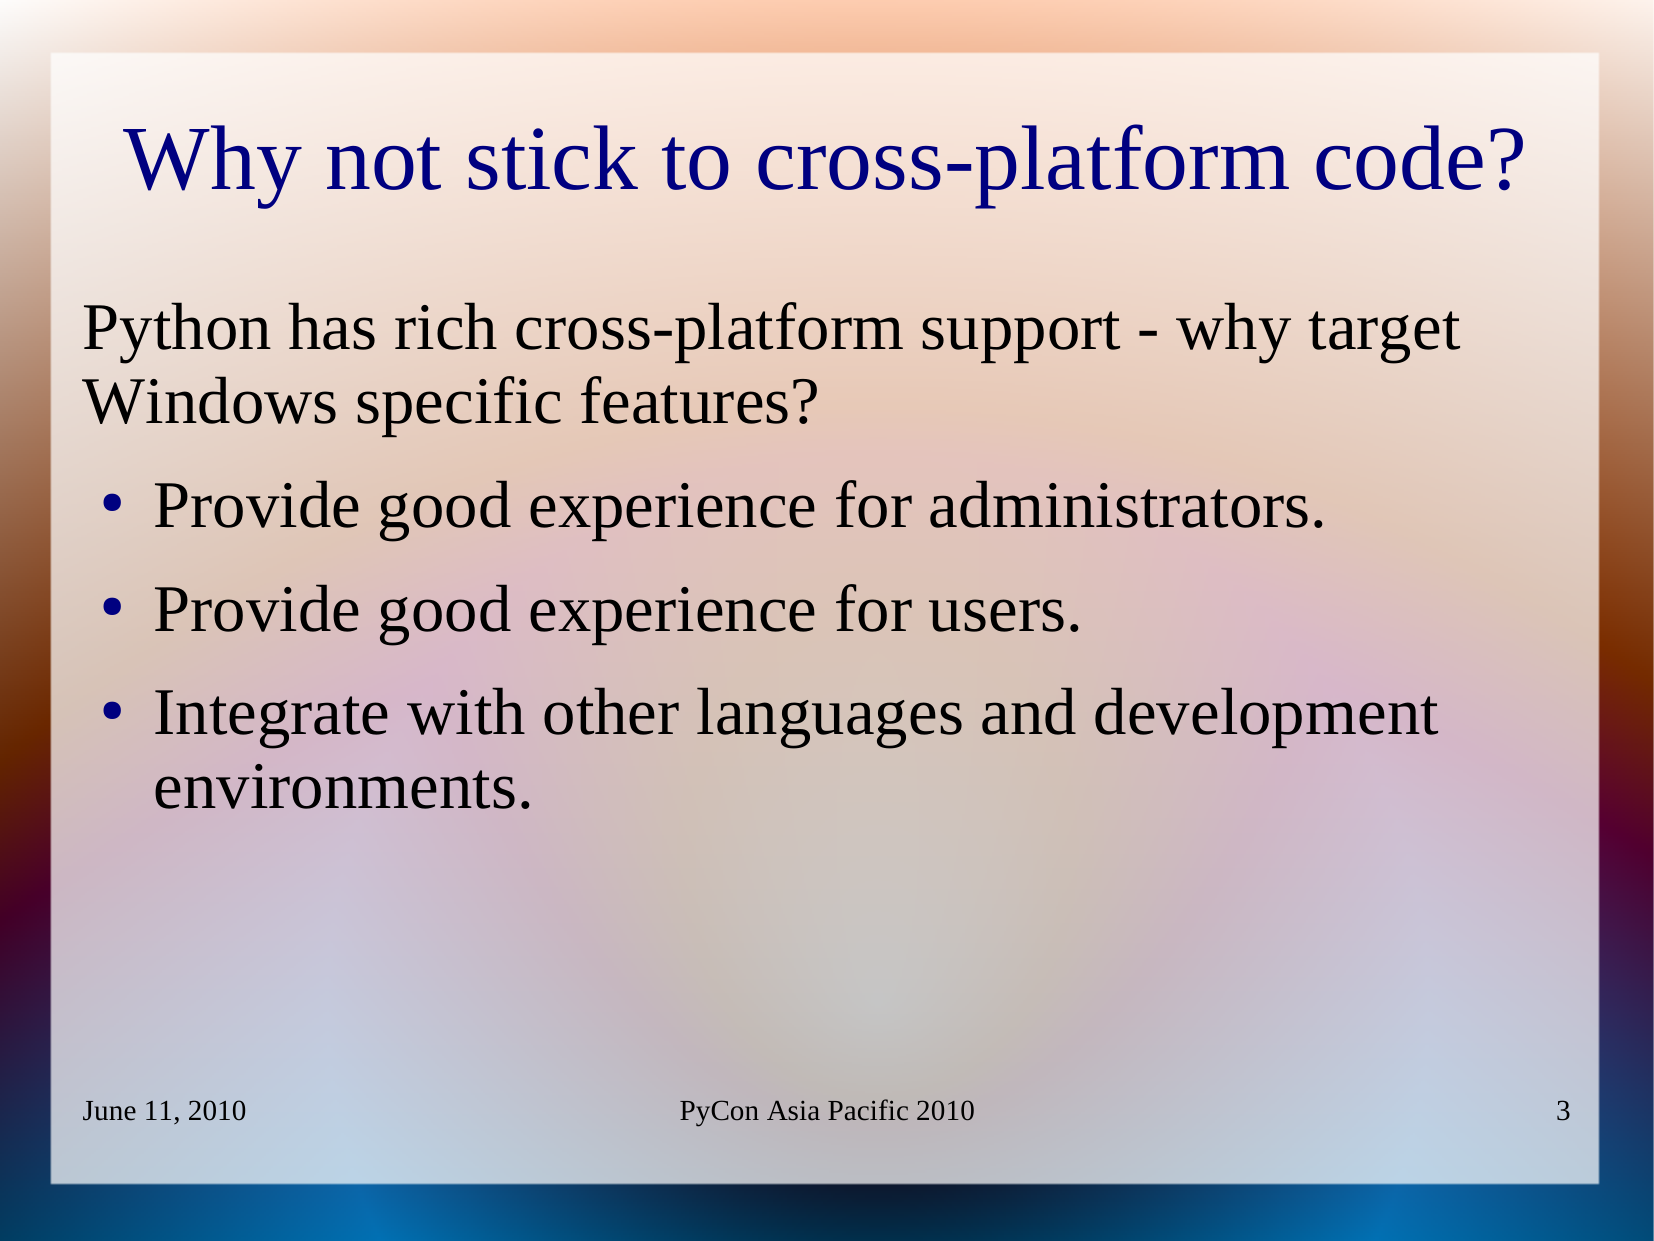

# Why not stick to cross-platform code?
Python has rich cross-platform support - why target Windows specific features?
Provide good experience for administrators.
Provide good experience for users.
Integrate with other languages and development environments.
June 11, 2010
PyCon Asia Pacific 2010
3